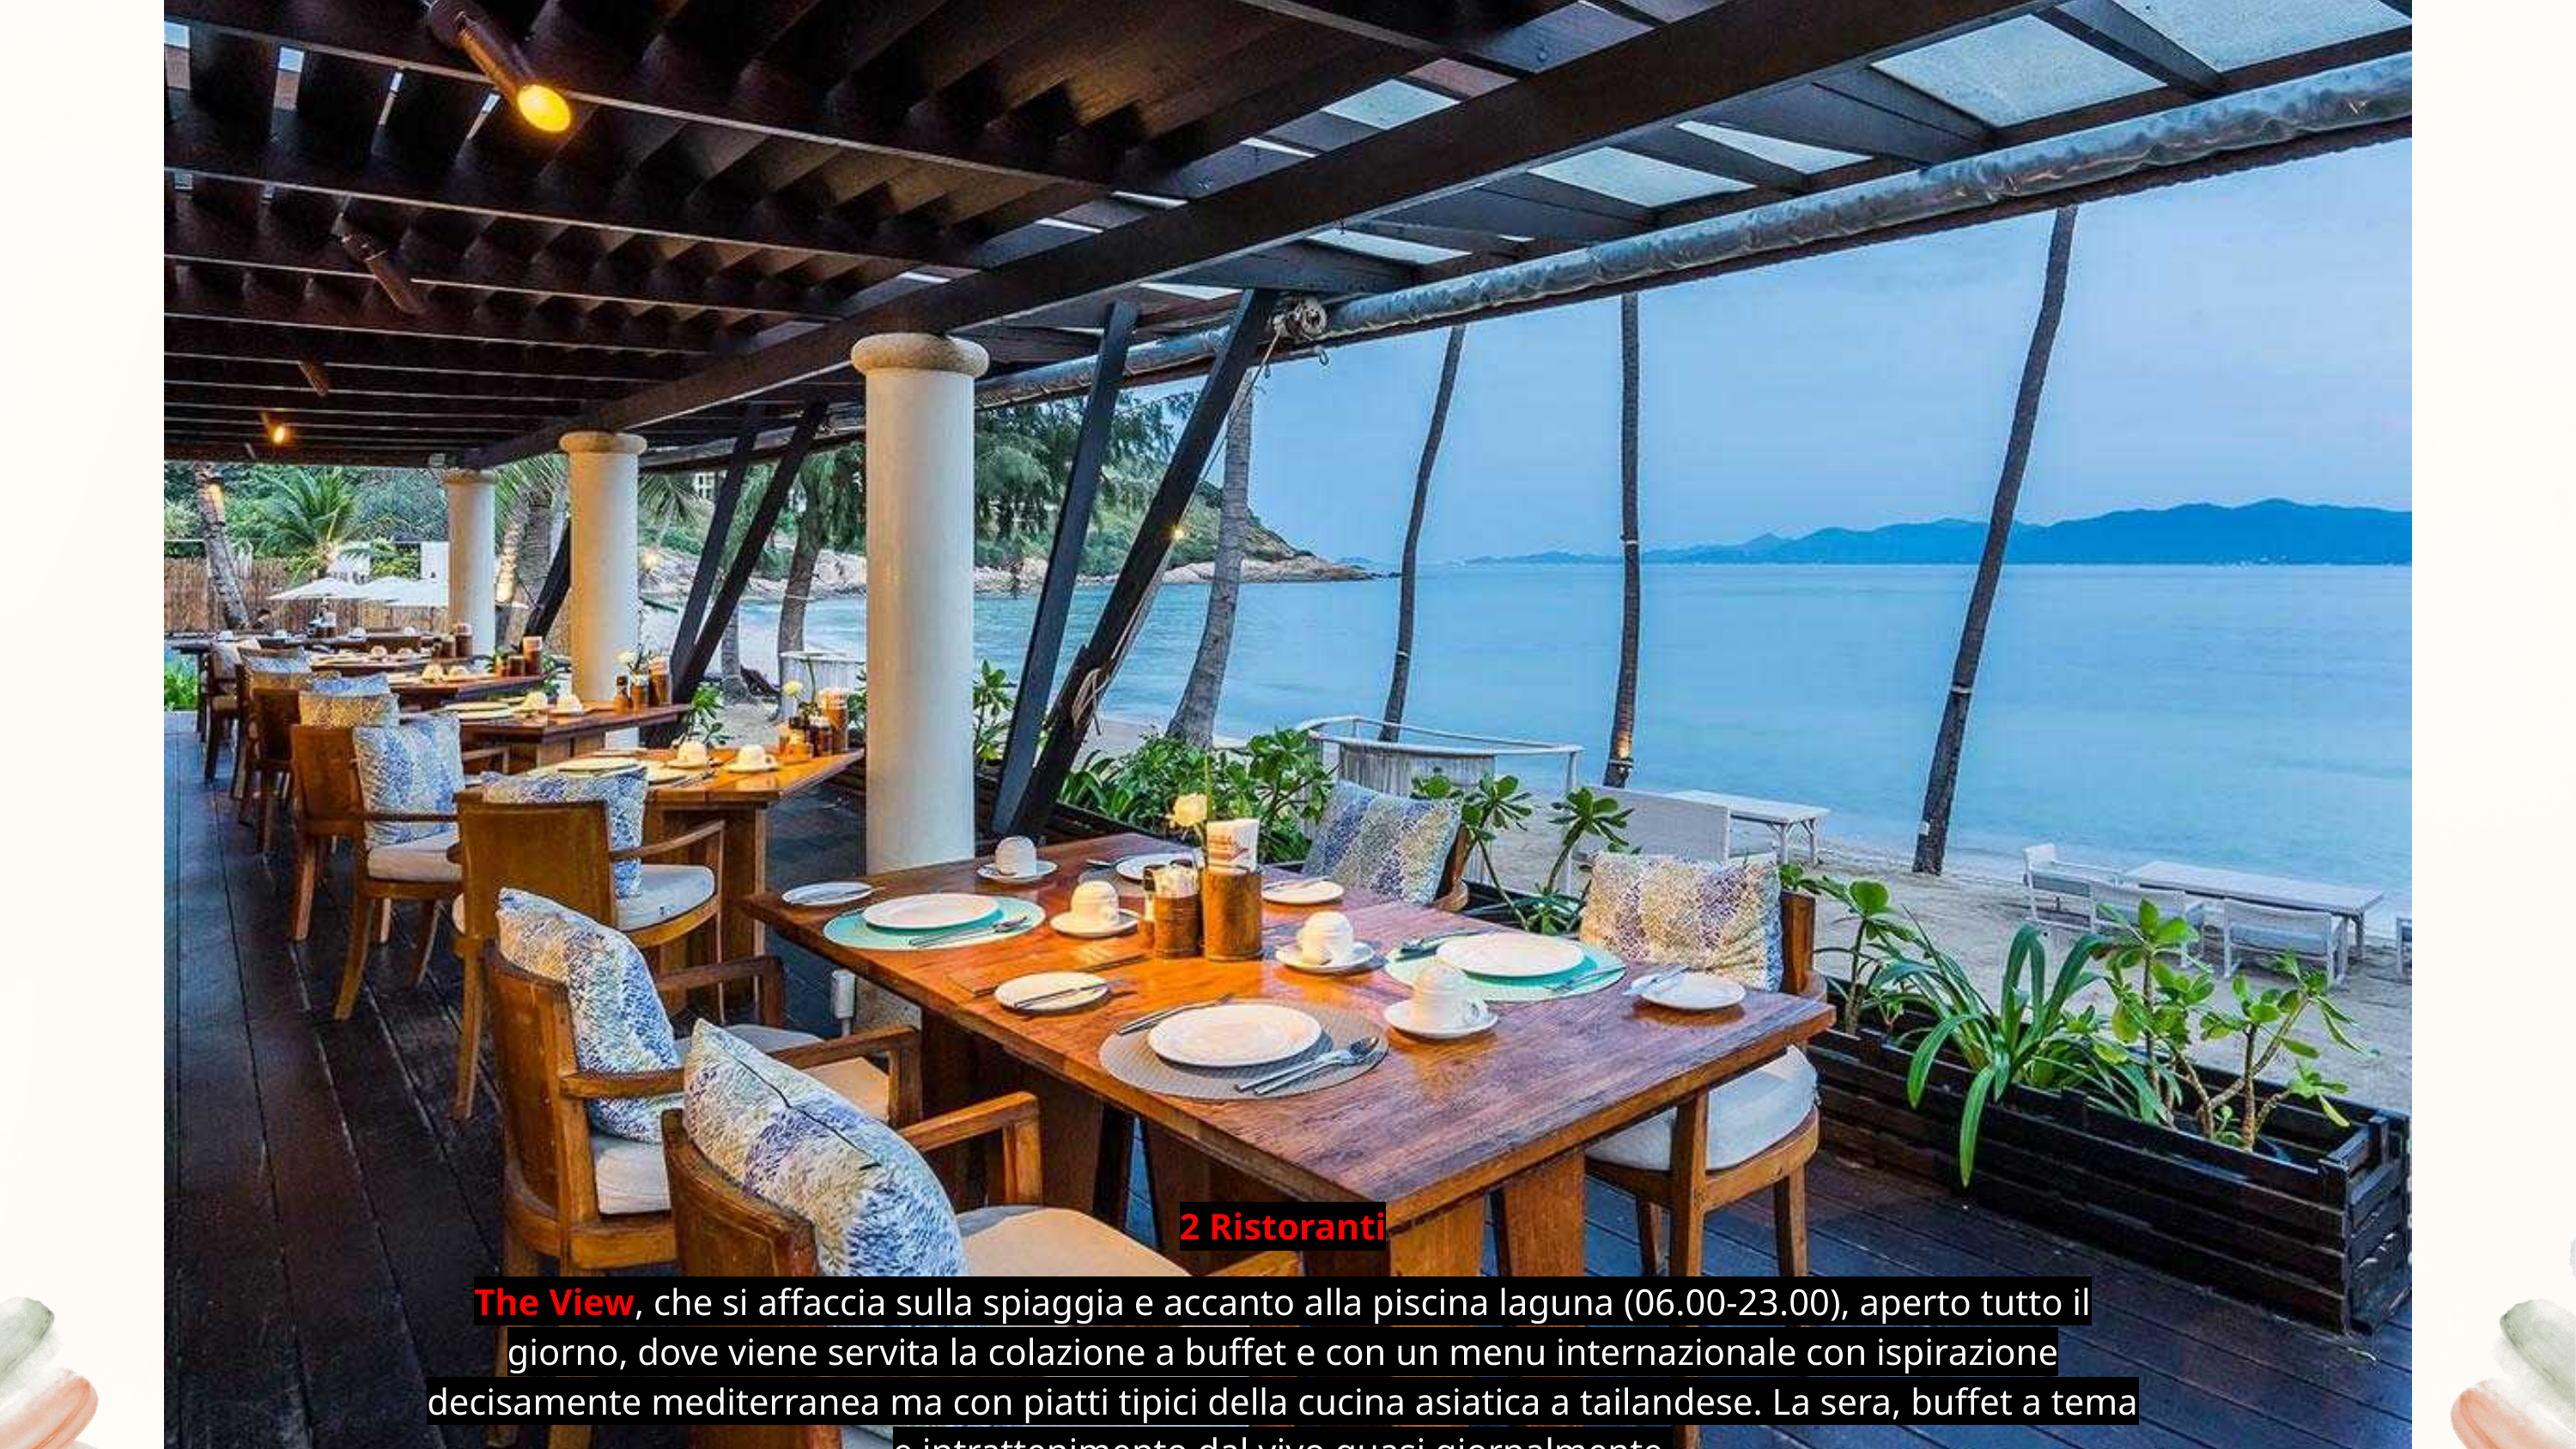

2 Ristoranti
The View, che si affaccia sulla spiaggia e accanto alla piscina laguna (06.00-23.00), aperto tutto il giorno, dove viene servita la colazione a buffet e con un menu internazionale con ispirazione decisamente mediterranea ma con piatti tipici della cucina asiatica a tailandese. La sera, buffet a tema e intrattenimento dal vivo quasi giornalmente.